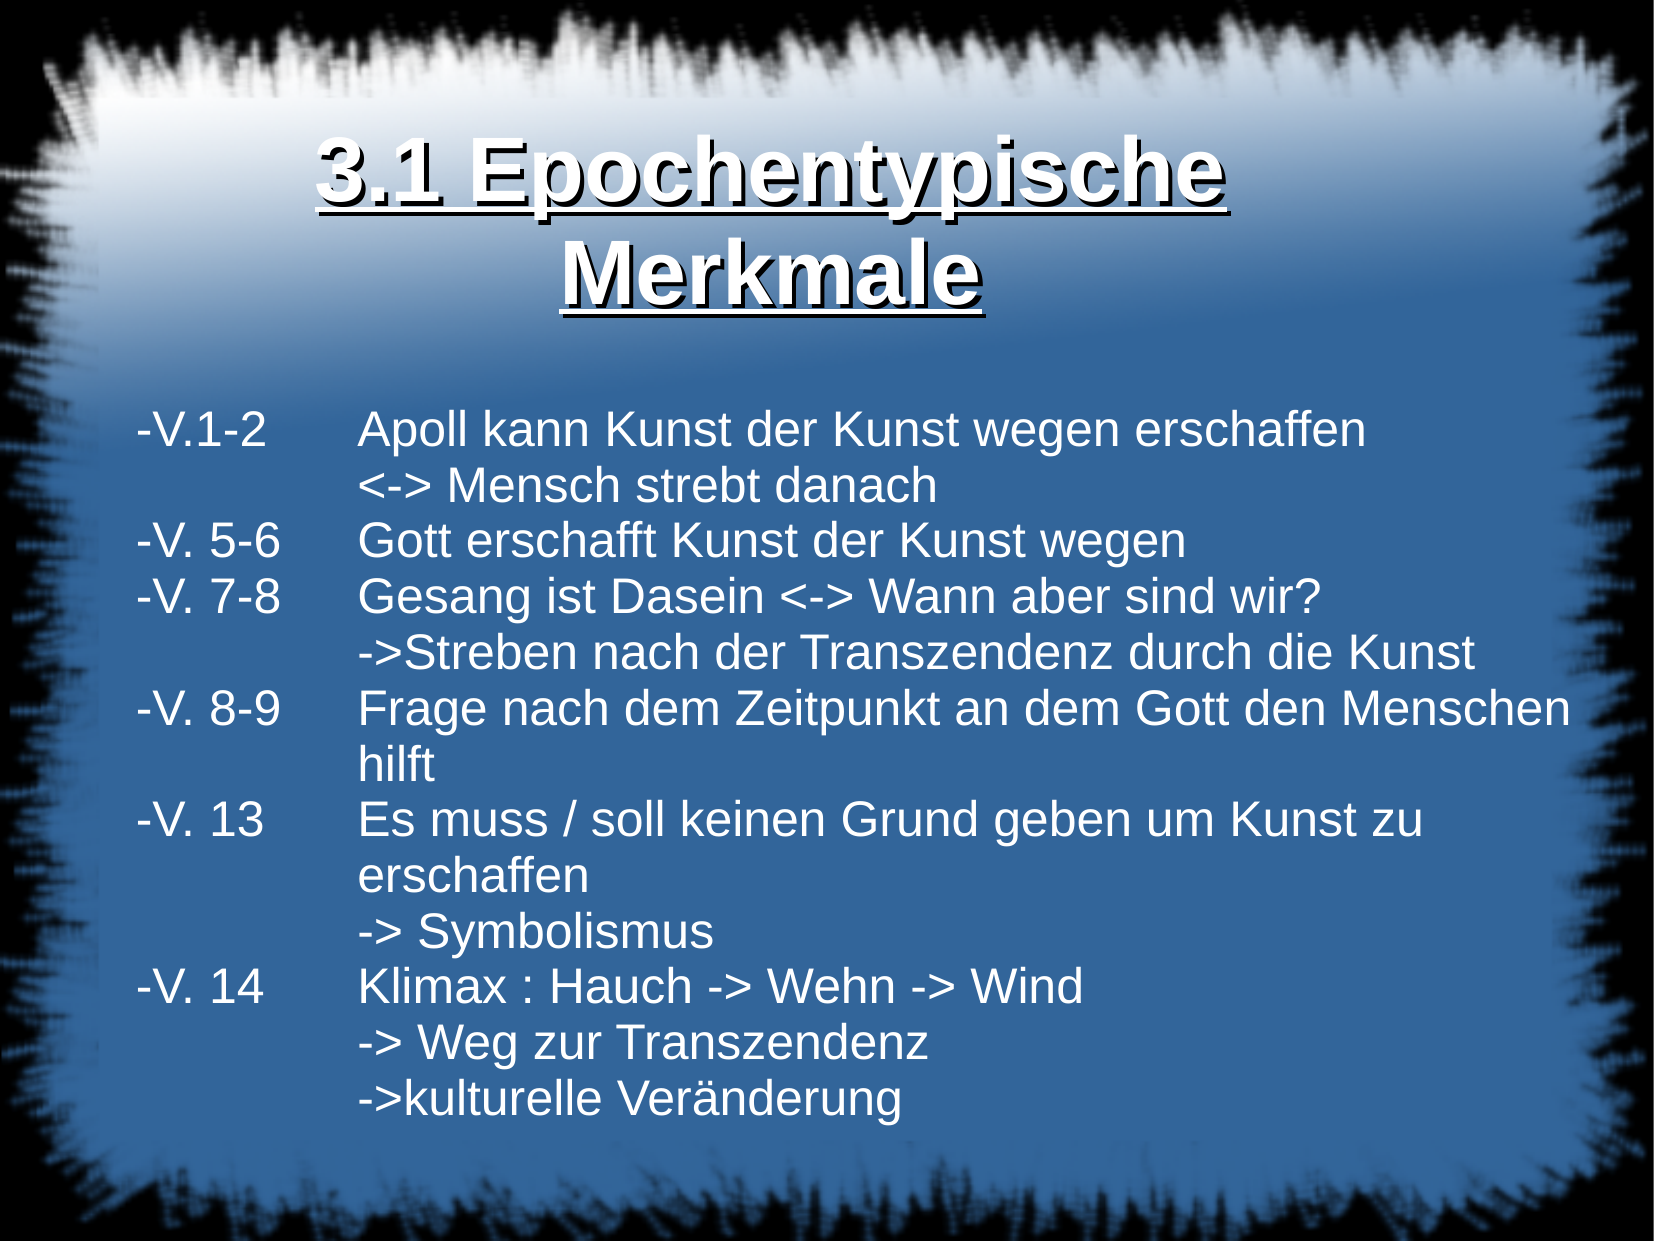

# 3.1 Epochentypische Merkmale
-V.1-2		Apoll kann Kunst der Kunst wegen erschaffen
			<-> Mensch strebt danach
-V. 5-6 	Gott erschafft Kunst der Kunst wegen
-V. 7-8 	Gesang ist Dasein <-> Wann aber sind wir?
			->Streben nach der Transzendenz durch die Kunst
-V. 8-9		Frage nach dem Zeitpunkt an dem Gott den Menschen 				hilft
-V. 13		Es muss / soll keinen Grund geben um Kunst zu 						erschaffen
			-> Symbolismus
-V. 14		Klimax : Hauch -> Wehn -> Wind
			-> Weg zur Transzendenz
			->kulturelle Veränderung